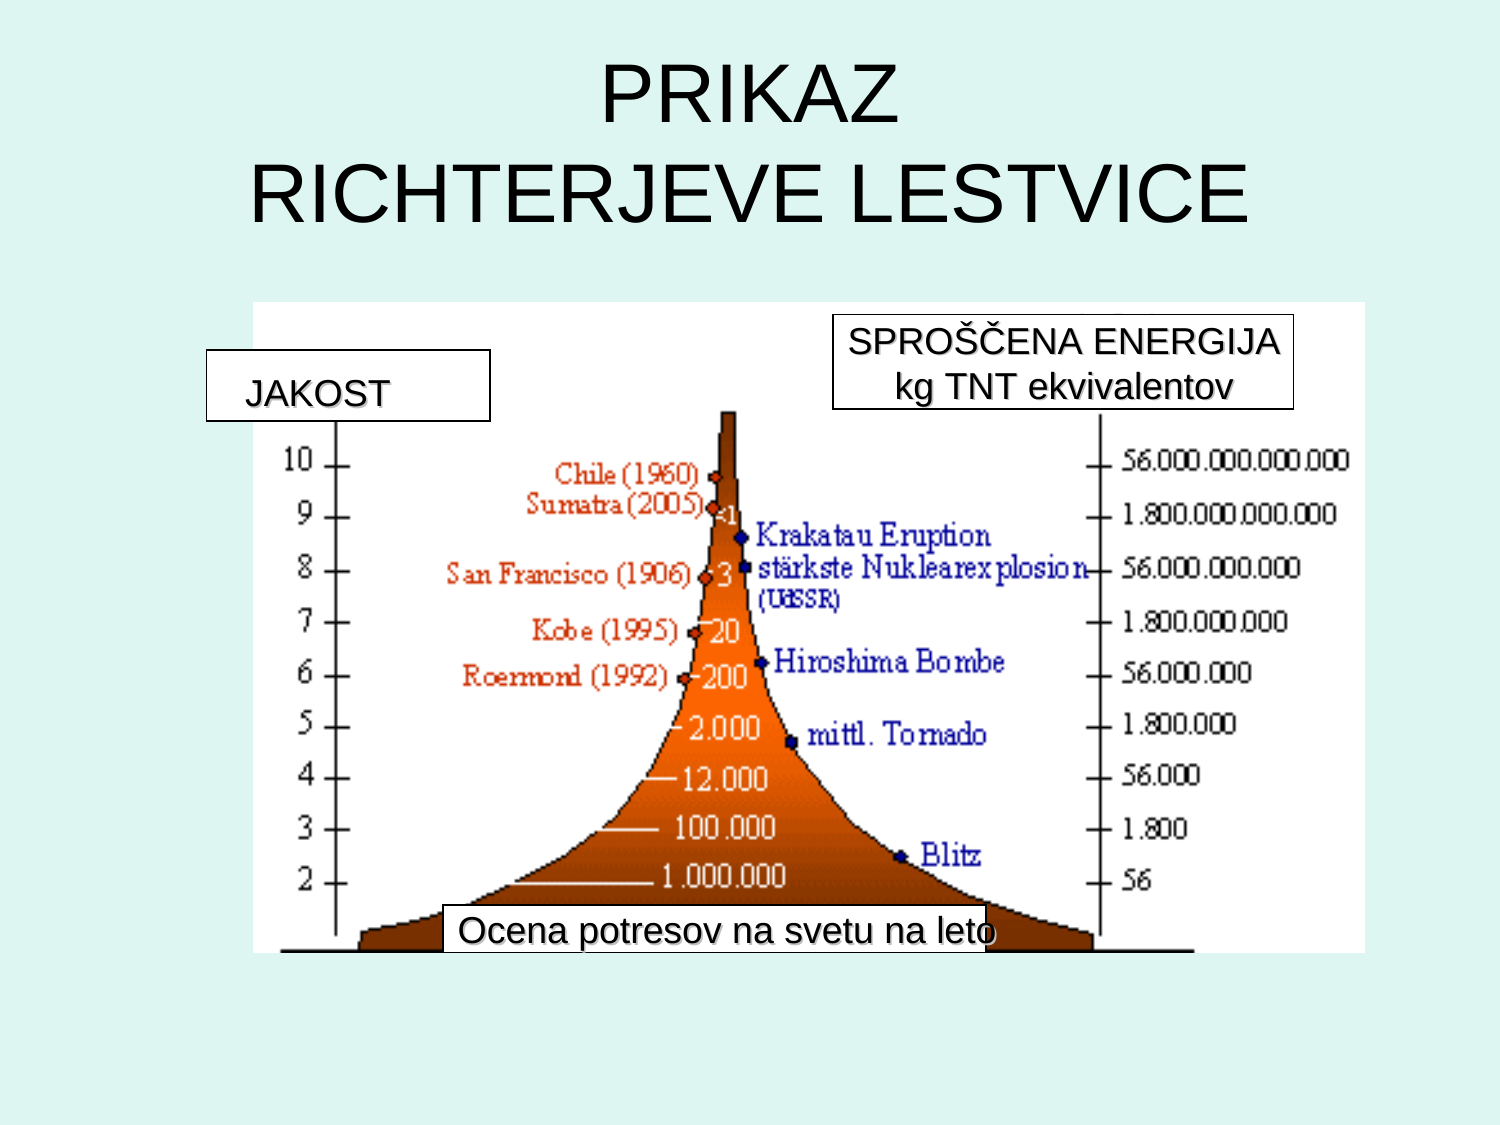

# PRIKAZ RICHTERJEVE LESTVICE
SPROŠČENA ENERGIJA
kg TNT ekvivalentov
JAKOST
Ocena potresov na svetu na leto